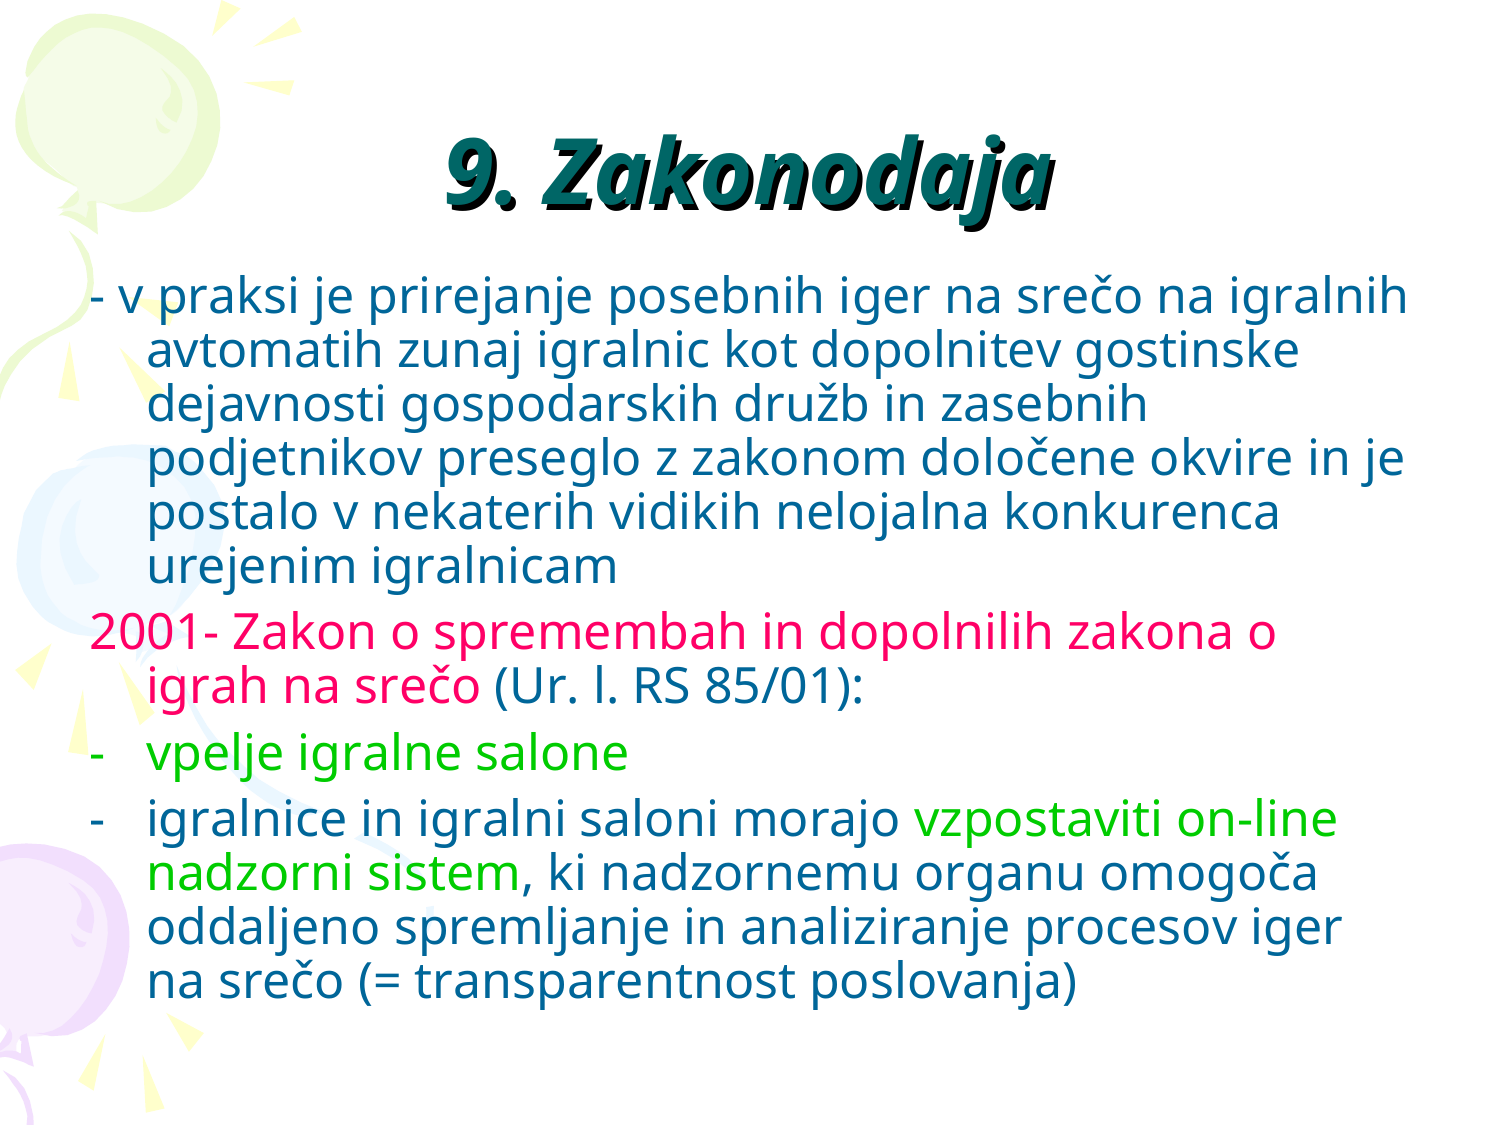

# 9. Zakonodaja
- v praksi je prirejanje posebnih iger na srečo na igralnih avtomatih zunaj igralnic kot dopolnitev gostinske dejavnosti gospodarskih družb in zasebnih podjetnikov preseglo z zakonom določene okvire in je postalo v nekaterih vidikih nelojalna konkurenca urejenim igralnicam
2001- Zakon o spremembah in dopolnilih zakona o igrah na srečo (Ur. l. RS 85/01):
vpelje igralne salone
igralnice in igralni saloni morajo vzpostaviti on-line nadzorni sistem, ki nadzornemu organu omogoča oddaljeno spremljanje in analiziranje procesov iger na srečo (= transparentnost poslovanja)